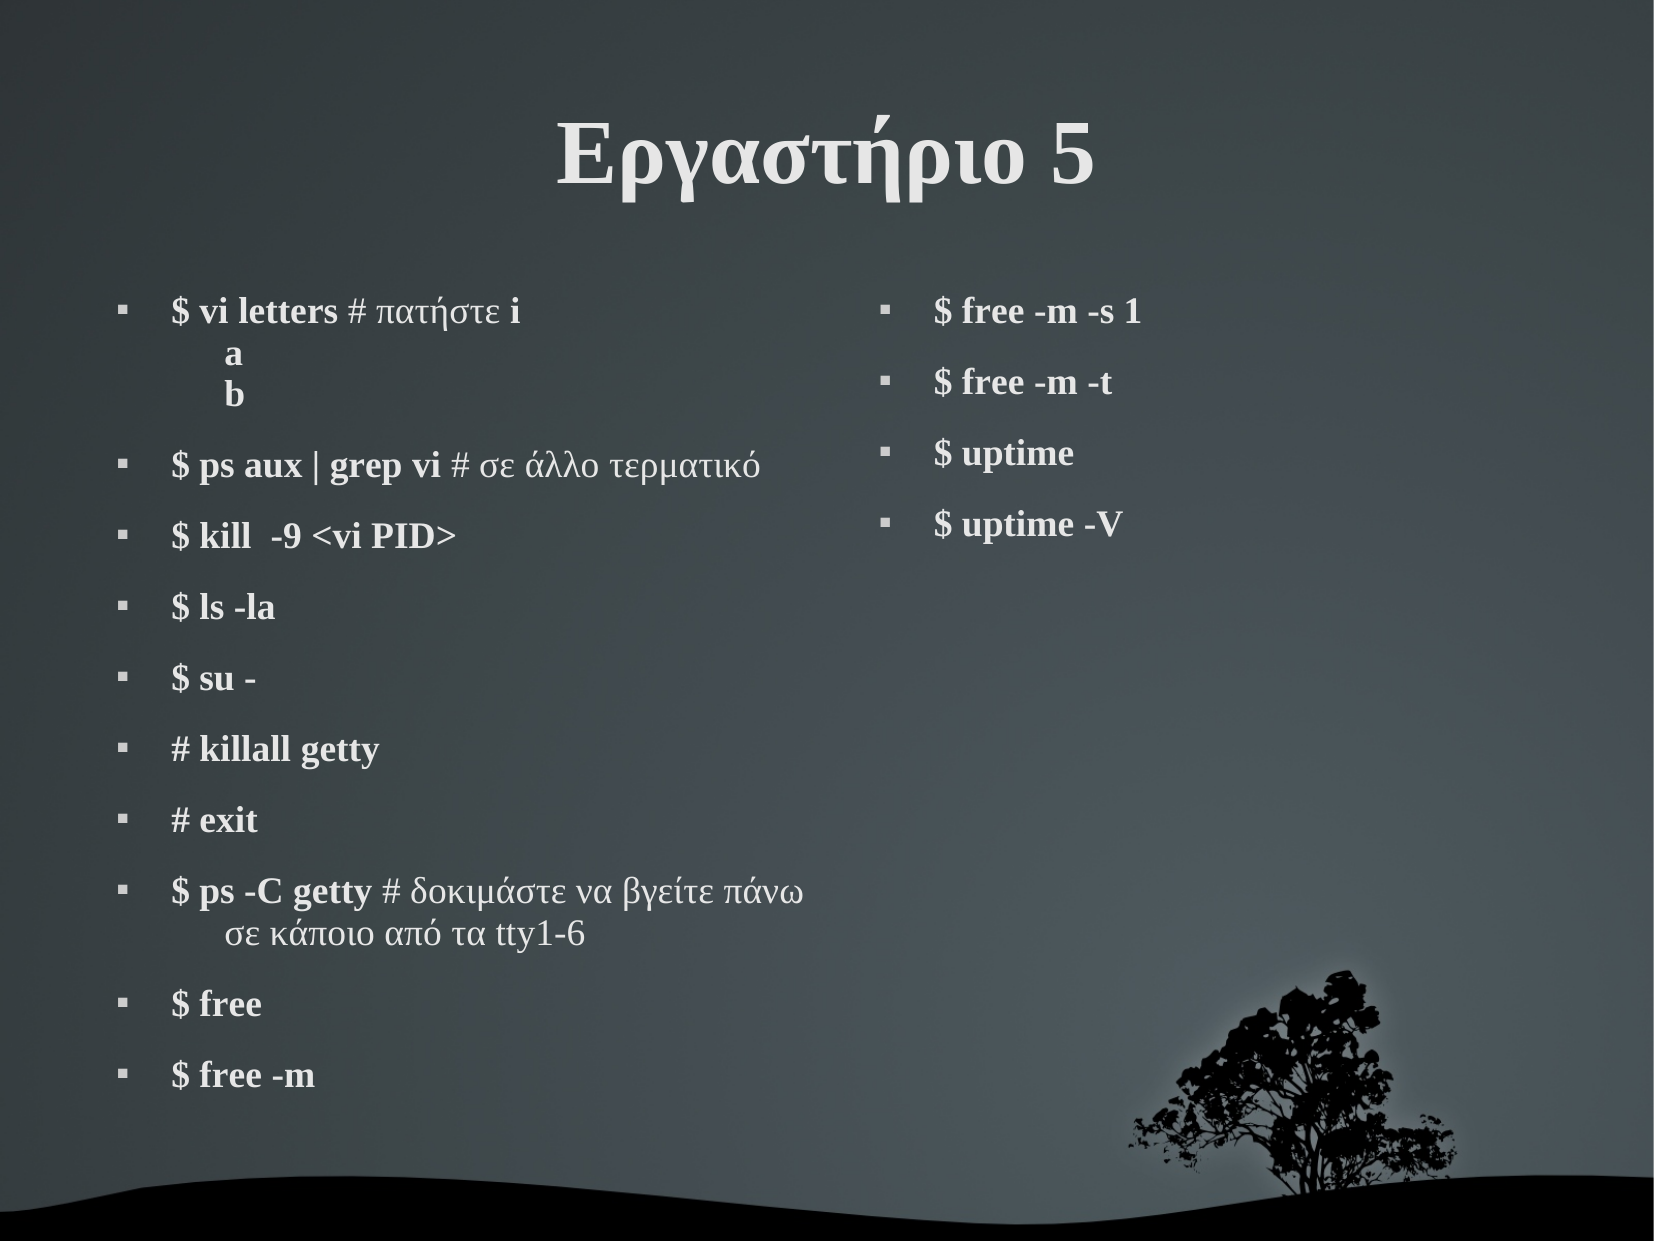

Εργαστήριο 5
# $ vi letters # πατήστε i a b
$ ps aux | grep vi # σε άλλο τερματικό
$ kill -9 <vi PID>
$ ls -la
$ su -
# killall getty
# exit
$ ps -C getty # δοκιμάστε να βγείτε πάνω σε κάποιο από τα tty1-6
$ free
$ free -m
$ free -m -s 1
$ free -m -t
$ uptime
$ uptime -V